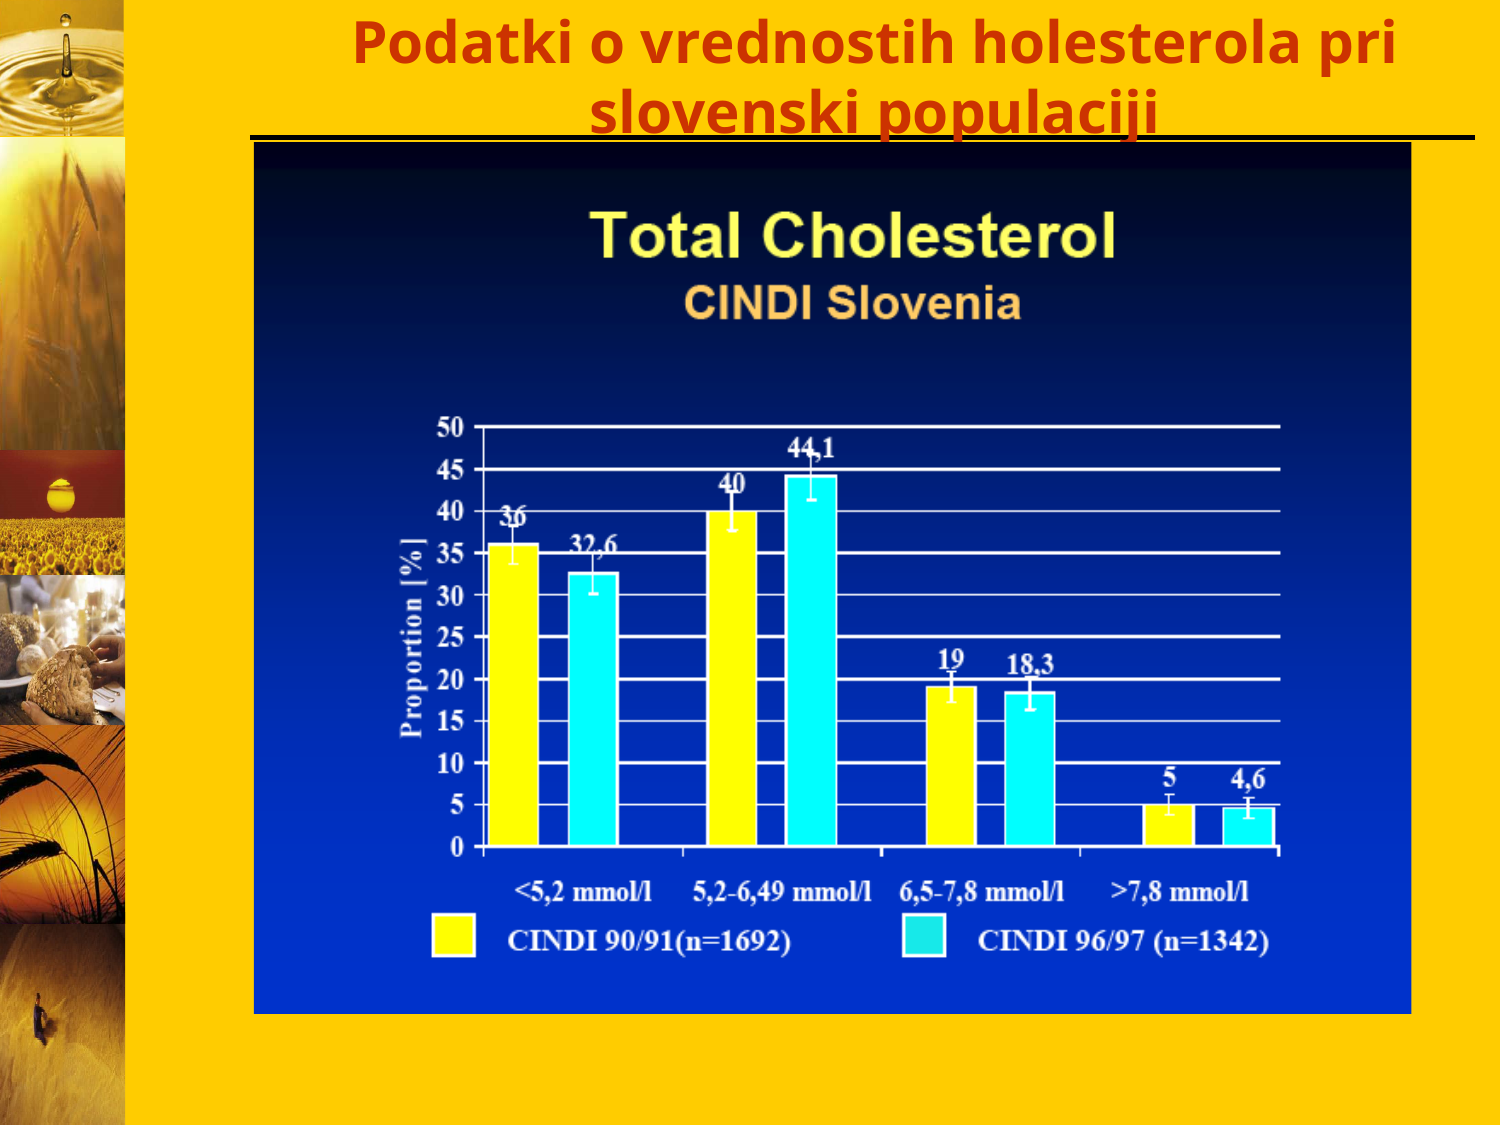

# Podatki o vrednostih holesterola pri slovenski populaciji